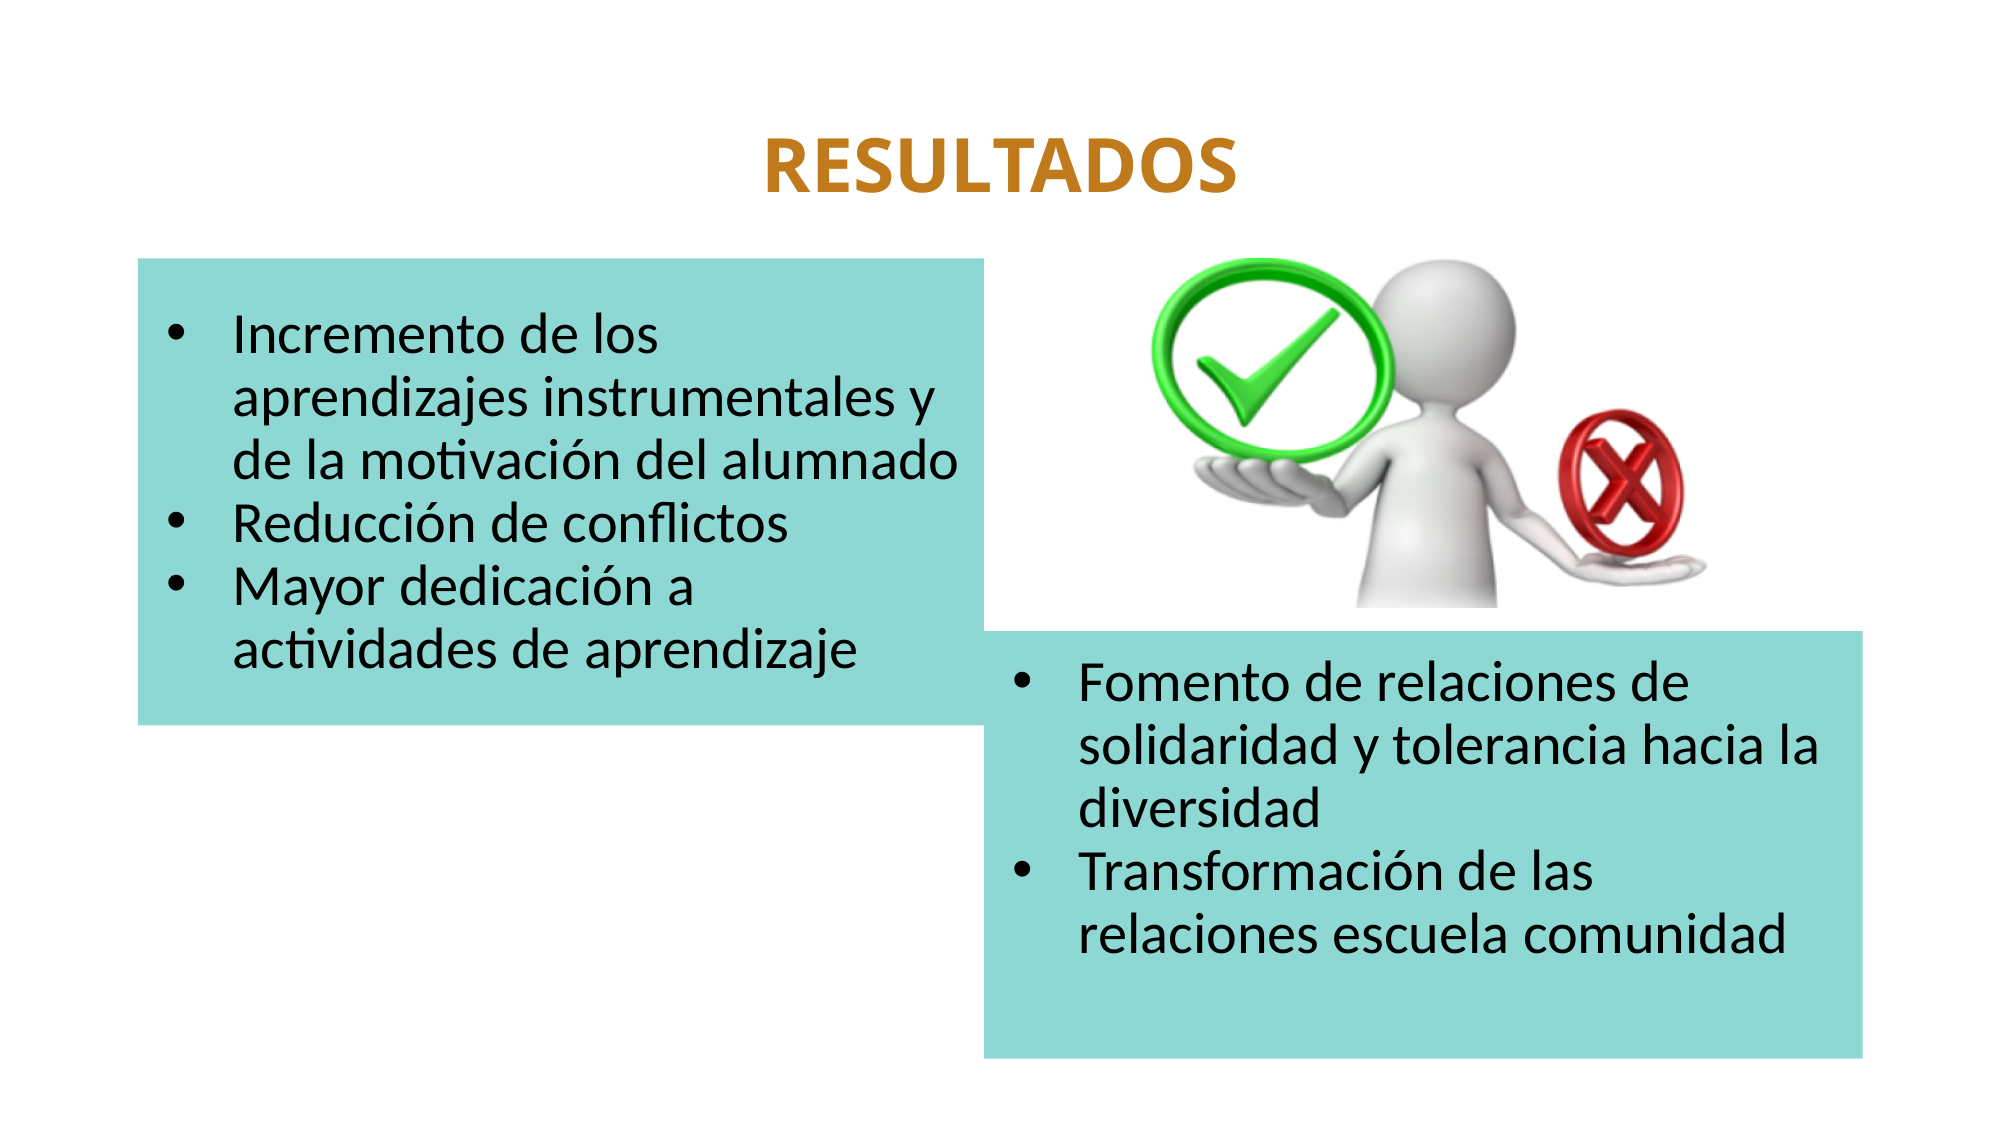

# RESULTADOS
Incremento de los aprendizajes instrumentales y de la motivación del alumnado
Reducción de conflictos
Mayor dedicación a actividades de aprendizaje
Fomento de relaciones de solidaridad y tolerancia hacia la diversidad
Transformación de las relaciones escuela comunidad